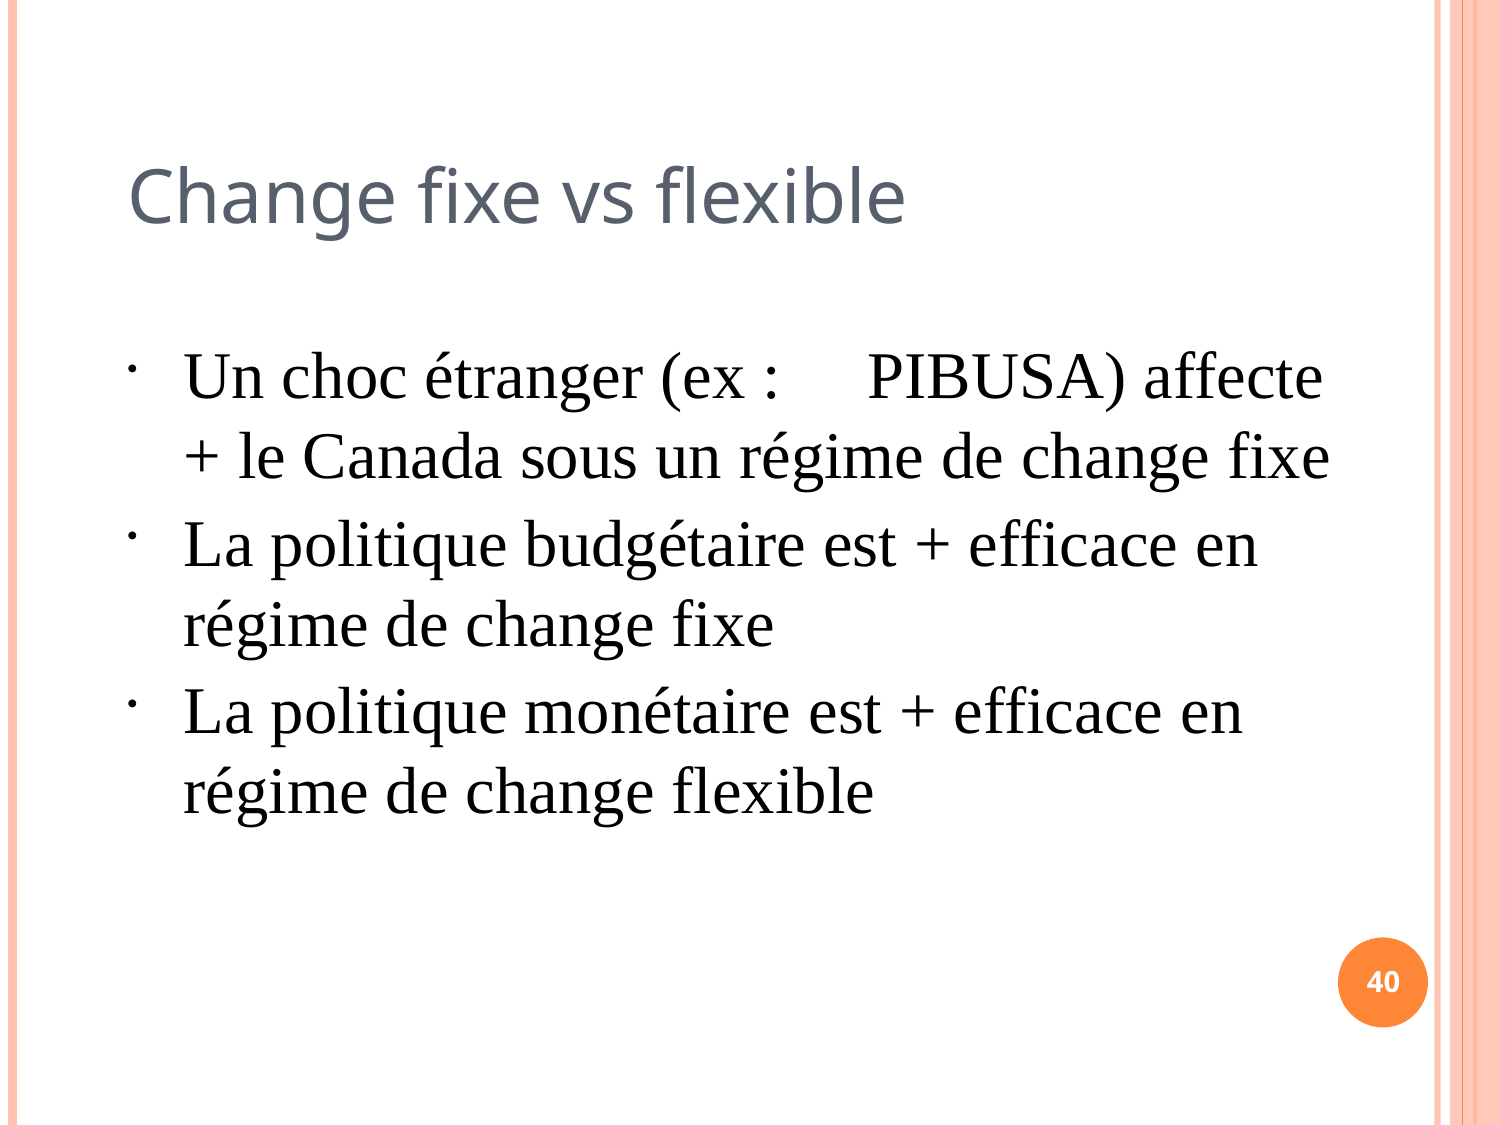

Change fixe vs flexible
Un choc étranger (ex :  PIBUSA) affecte + le Canada sous un régime de change fixe
La politique budgétaire est + efficace en régime de change fixe
La politique monétaire est + efficace en régime de change flexible